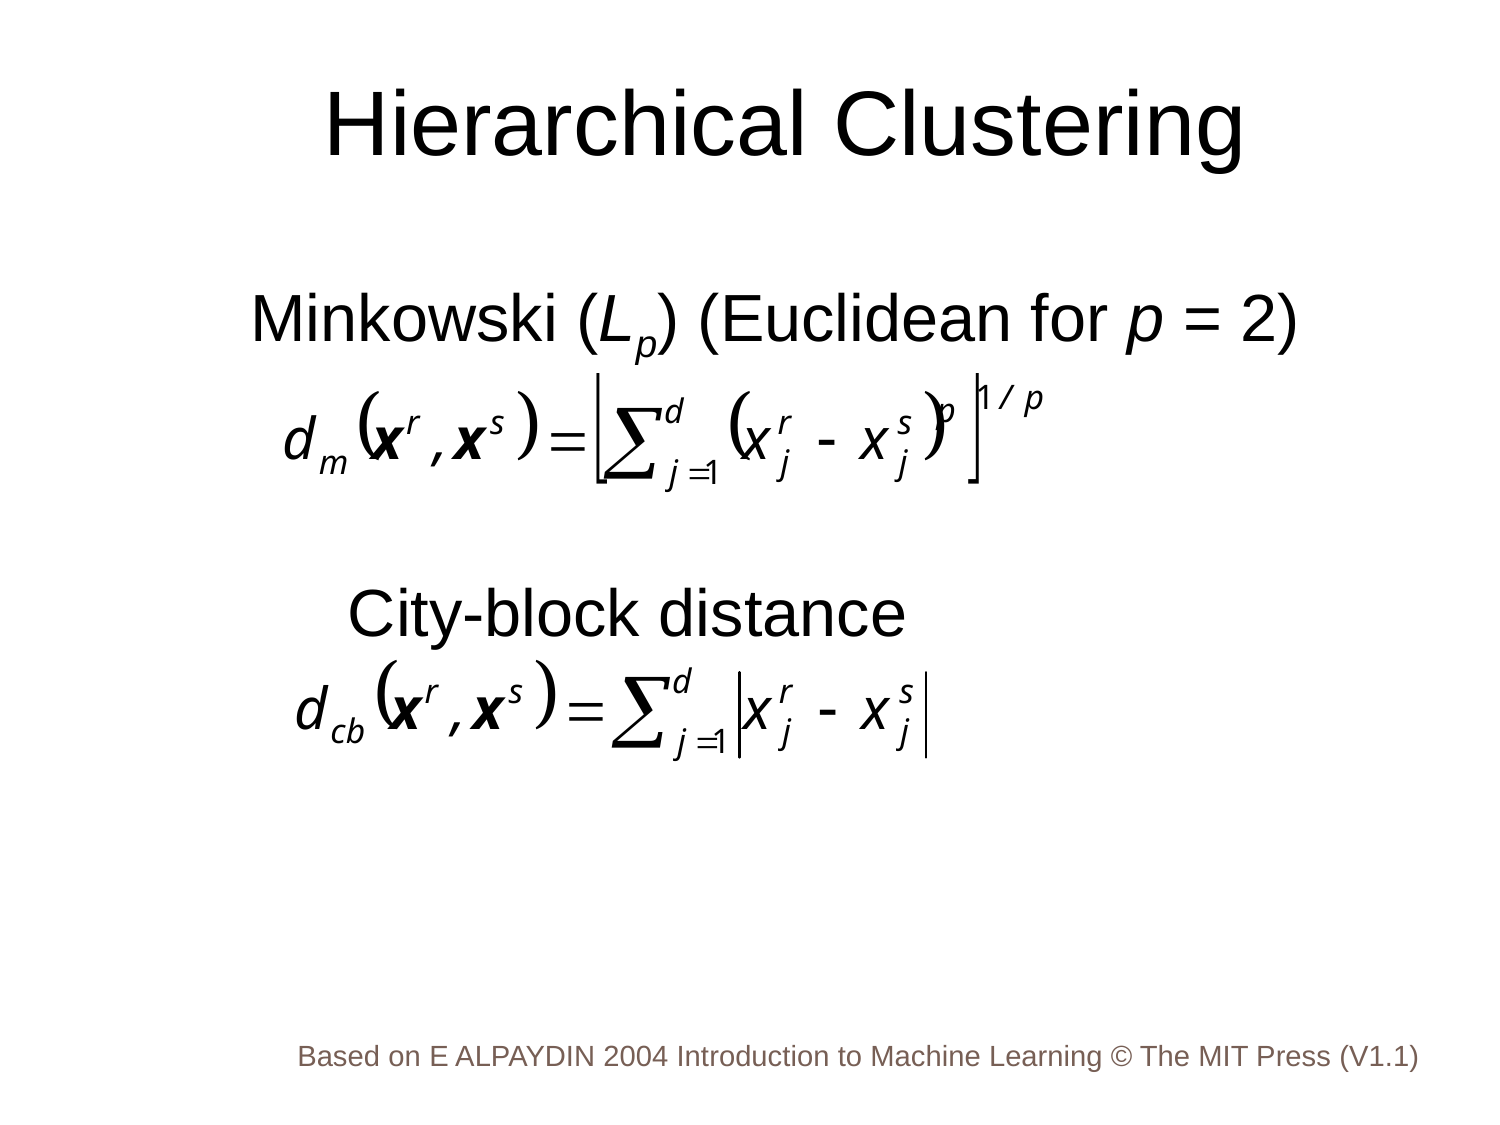

# Hierarchical Clustering
	Minkowski (Lp) (Euclidean for p = 2)
		City-block distance
Based on E ALPAYDIN 2004 Introduction to Machine Learning © The MIT Press (V1.1)